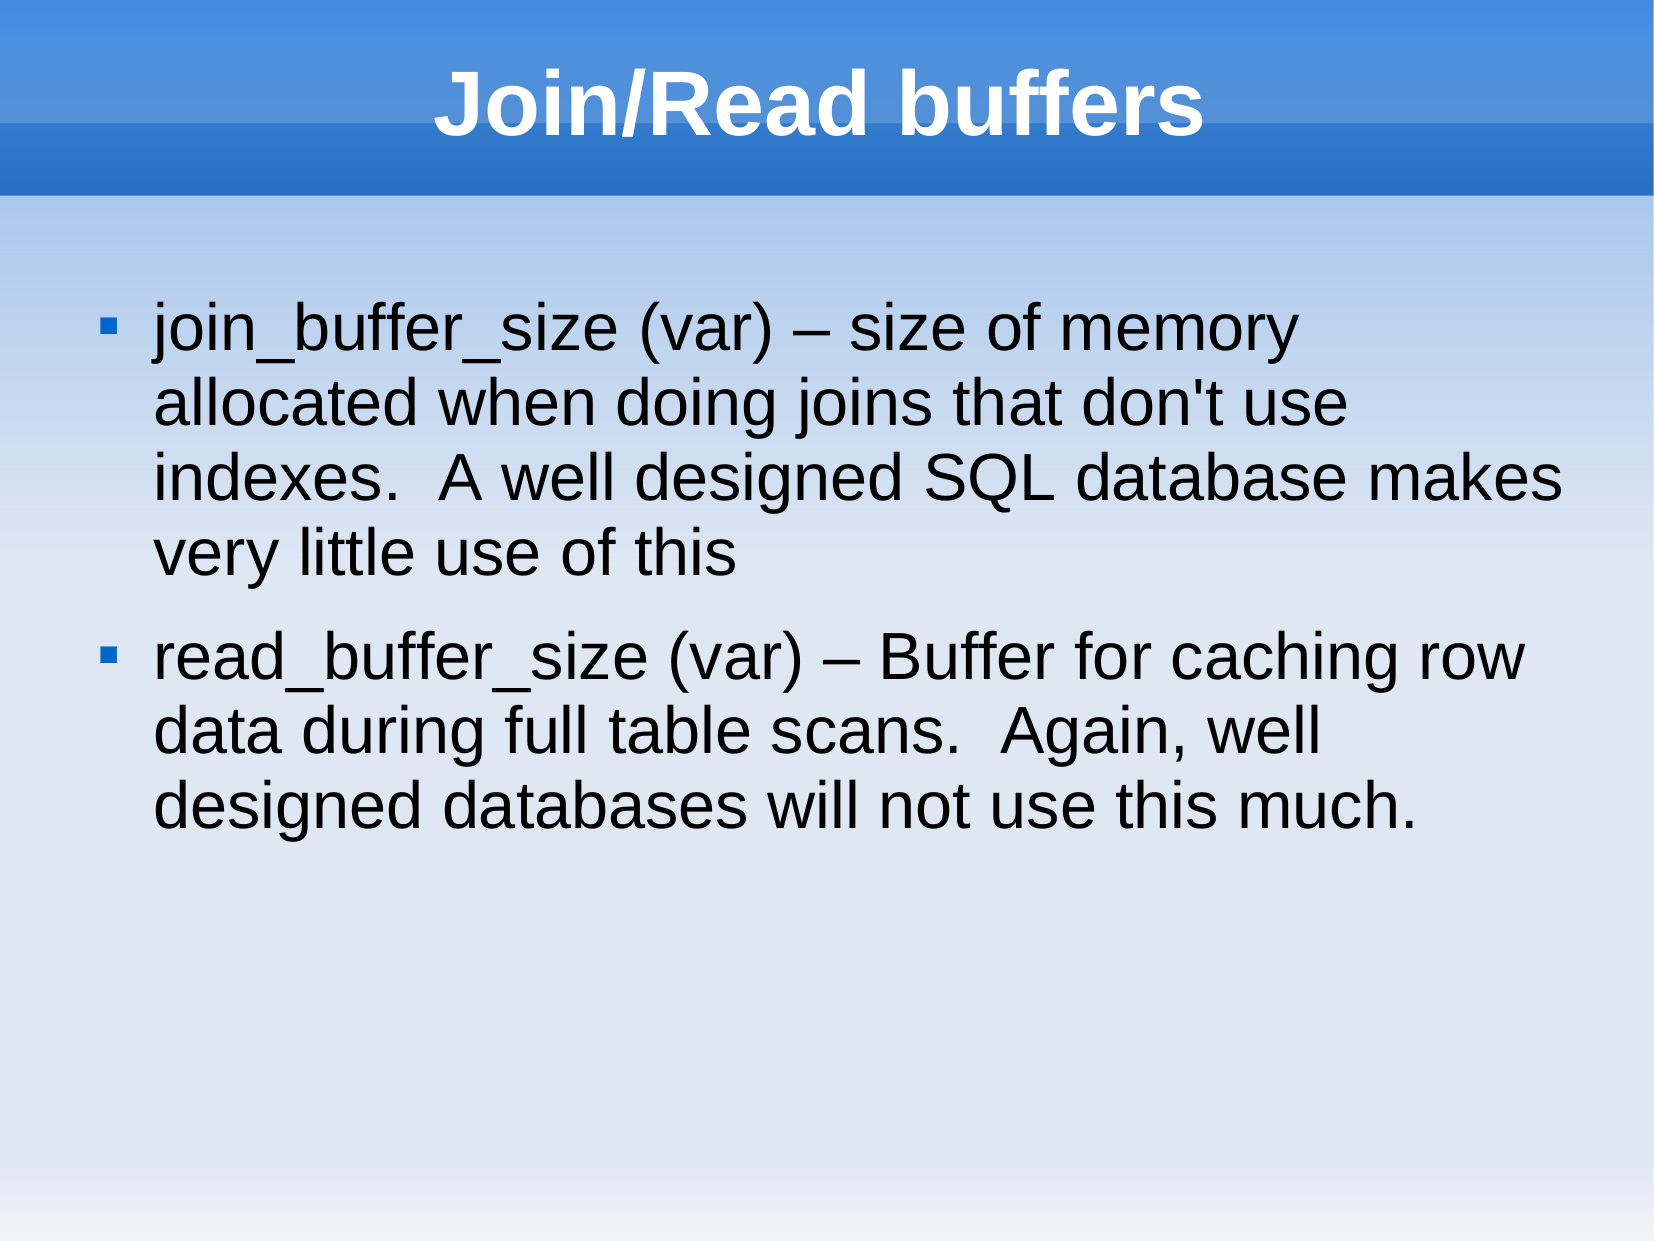

# Join/Read buffers
join_buffer_size (var) – size of memory allocated when doing joins that don't use indexes. A well designed SQL database makes very little use of this
read_buffer_size (var) – Buffer for caching row data during full table scans. Again, well designed databases will not use this much.